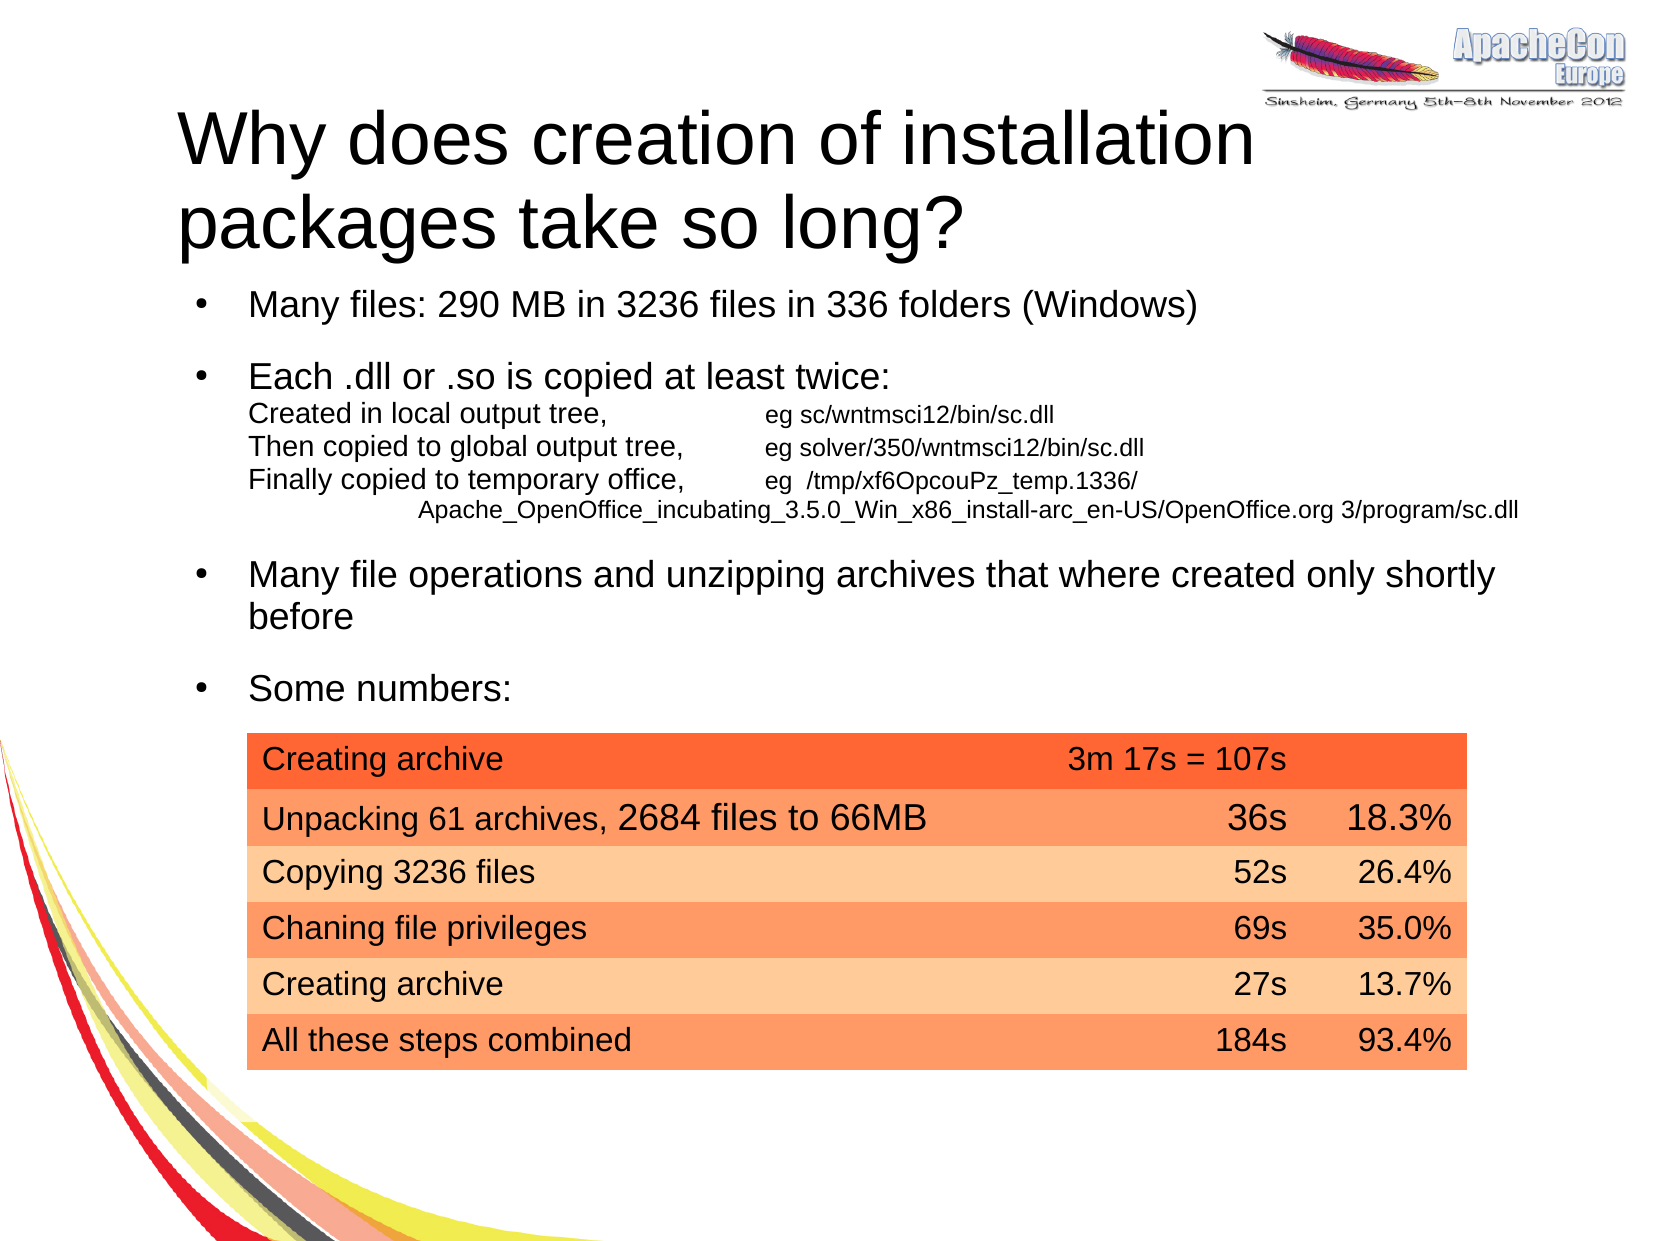

# Why does creation of installation packages take so long?
Many files: 290 MB in 3236 files in 336 folders (Windows)
Each .dll or .so is copied at least twice:
Created in local output tree,		 eg sc/wntmsci12/bin/sc.dll
Then copied to global output tree,		eg solver/350/wntmsci12/bin/sc.dll
Finally copied to temporary office,		eg /tmp/xf6OpcouPz_temp.1336/
	 Apache_OpenOffice_incubating_3.5.0_Win_x86_install-arc_en-US/OpenOffice.org 3/program/sc.dll
Many file operations and unzipping archives that where created only shortly before
Some numbers:
| Creating archive | 3m 17s = 107s | |
| --- | --- | --- |
| Unpacking 61 archives, 2684 files to 66MB | 36s | 18.3% |
| Copying 3236 files | 52s | 26.4% |
| Chaning file privileges | 69s | 35.0% |
| Creating archive | 27s | 13.7% |
| All these steps combined | 184s | 93.4% |